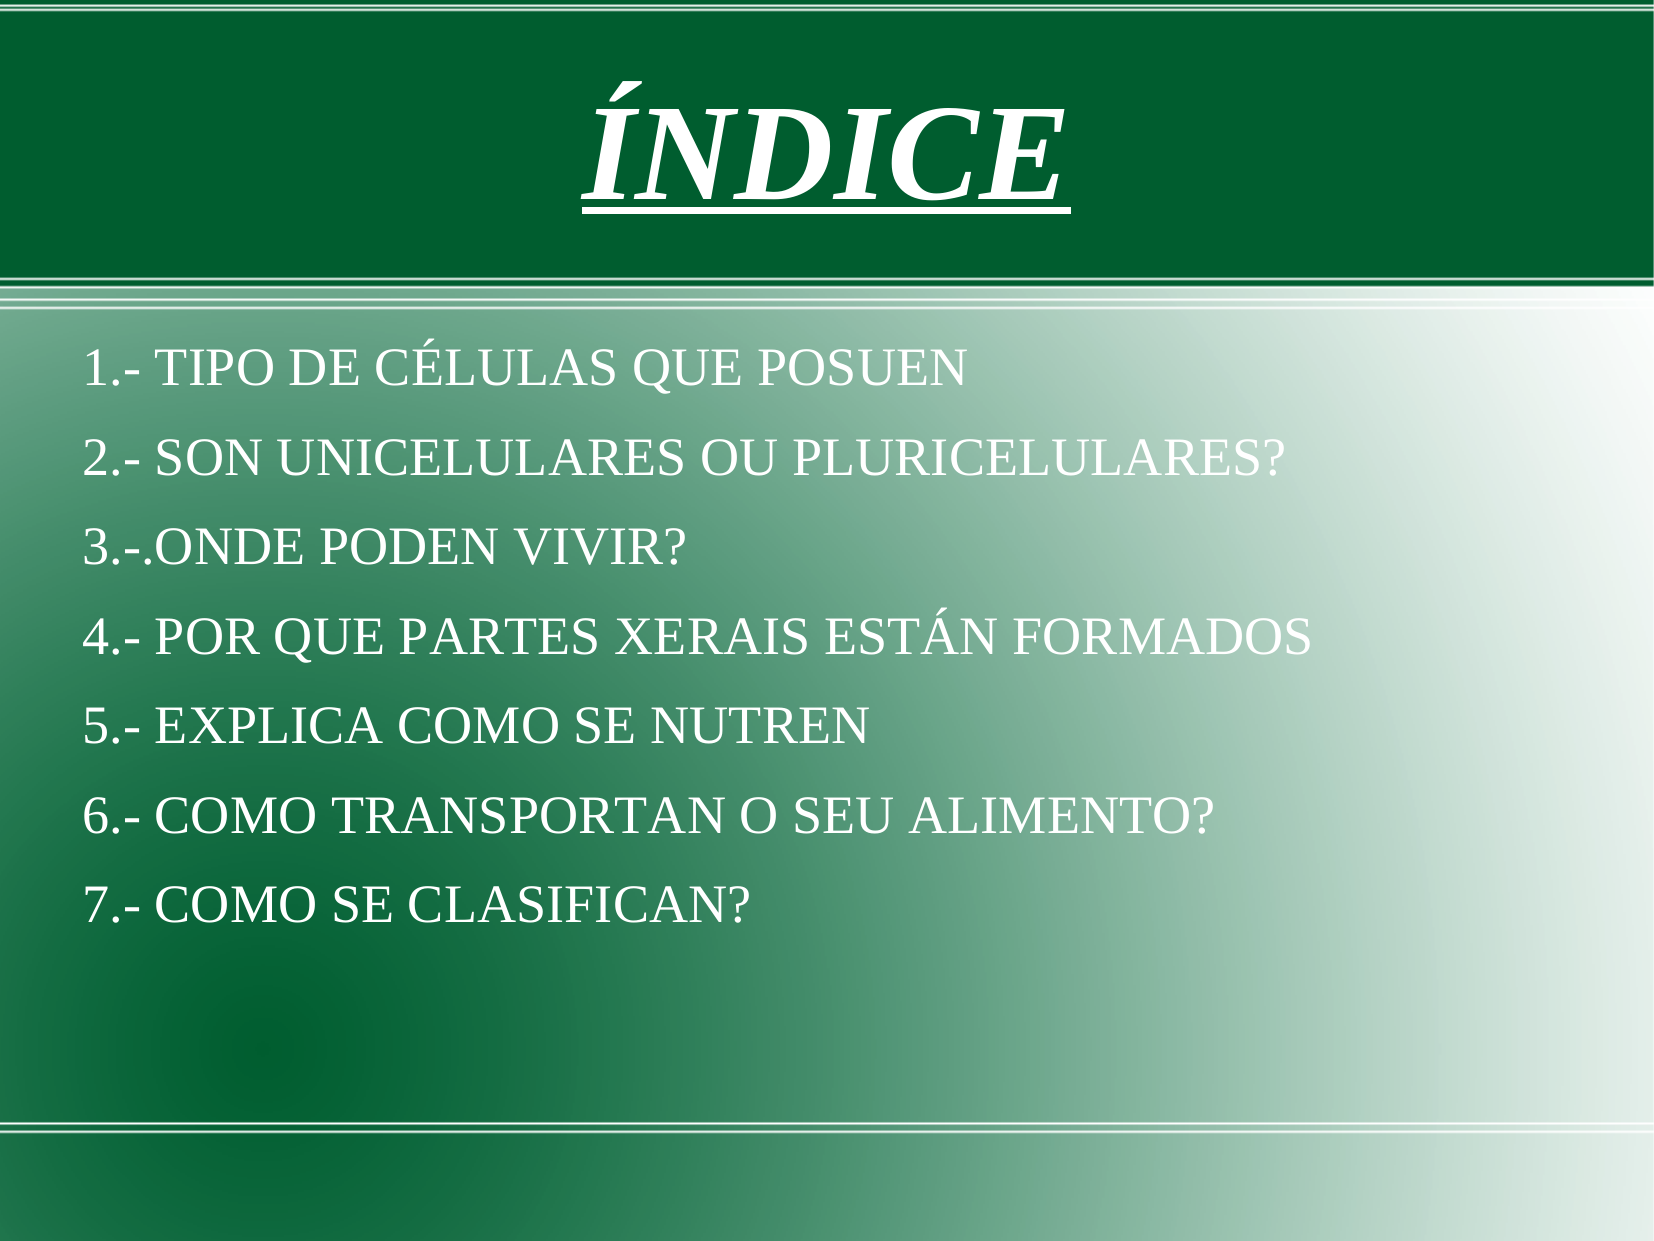

# ÍNDICE
1.- TIPO DE CÉLULAS QUE POSUEN
2.- SON UNICELULARES OU PLURICELULARES?
3.-.ONDE PODEN VIVIR?
4.- POR QUE PARTES XERAIS ESTÁN FORMADOS
5.- EXPLICA COMO SE NUTREN
6.- COMO TRANSPORTAN O SEU ALIMENTO?
7.- COMO SE CLASIFICAN?